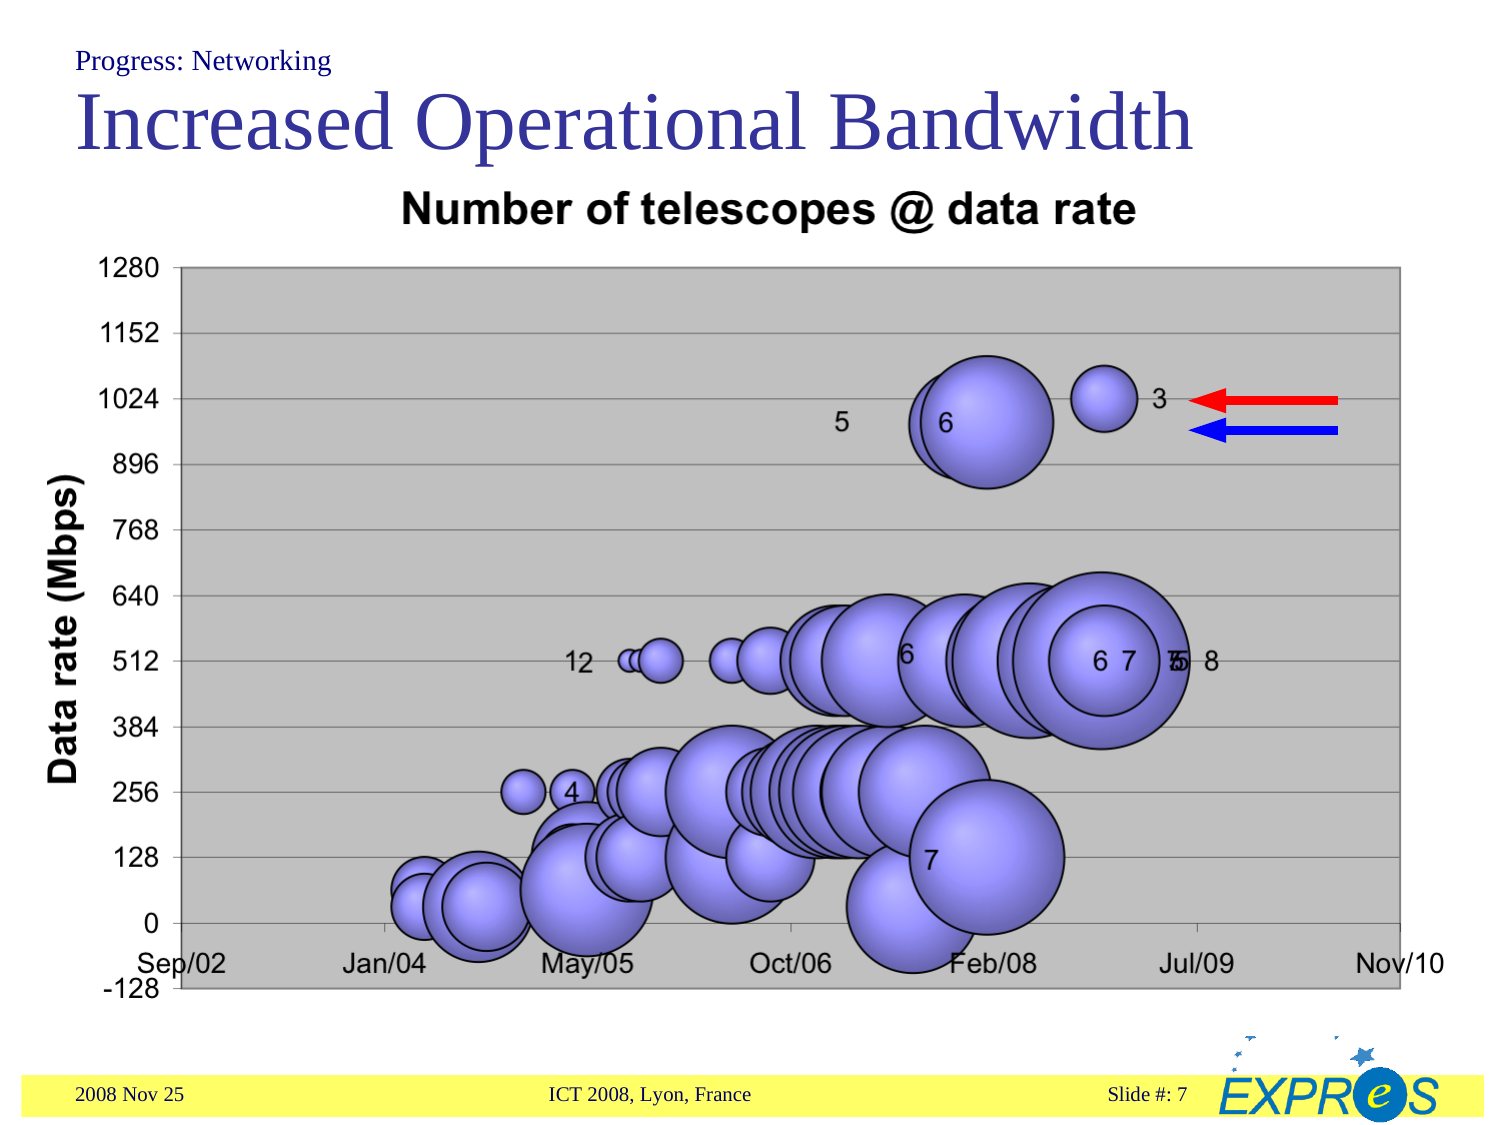

Progress: Networking
# Increased Operational Bandwidth
YYYY Mmm DD
Meeting Name, Location
7